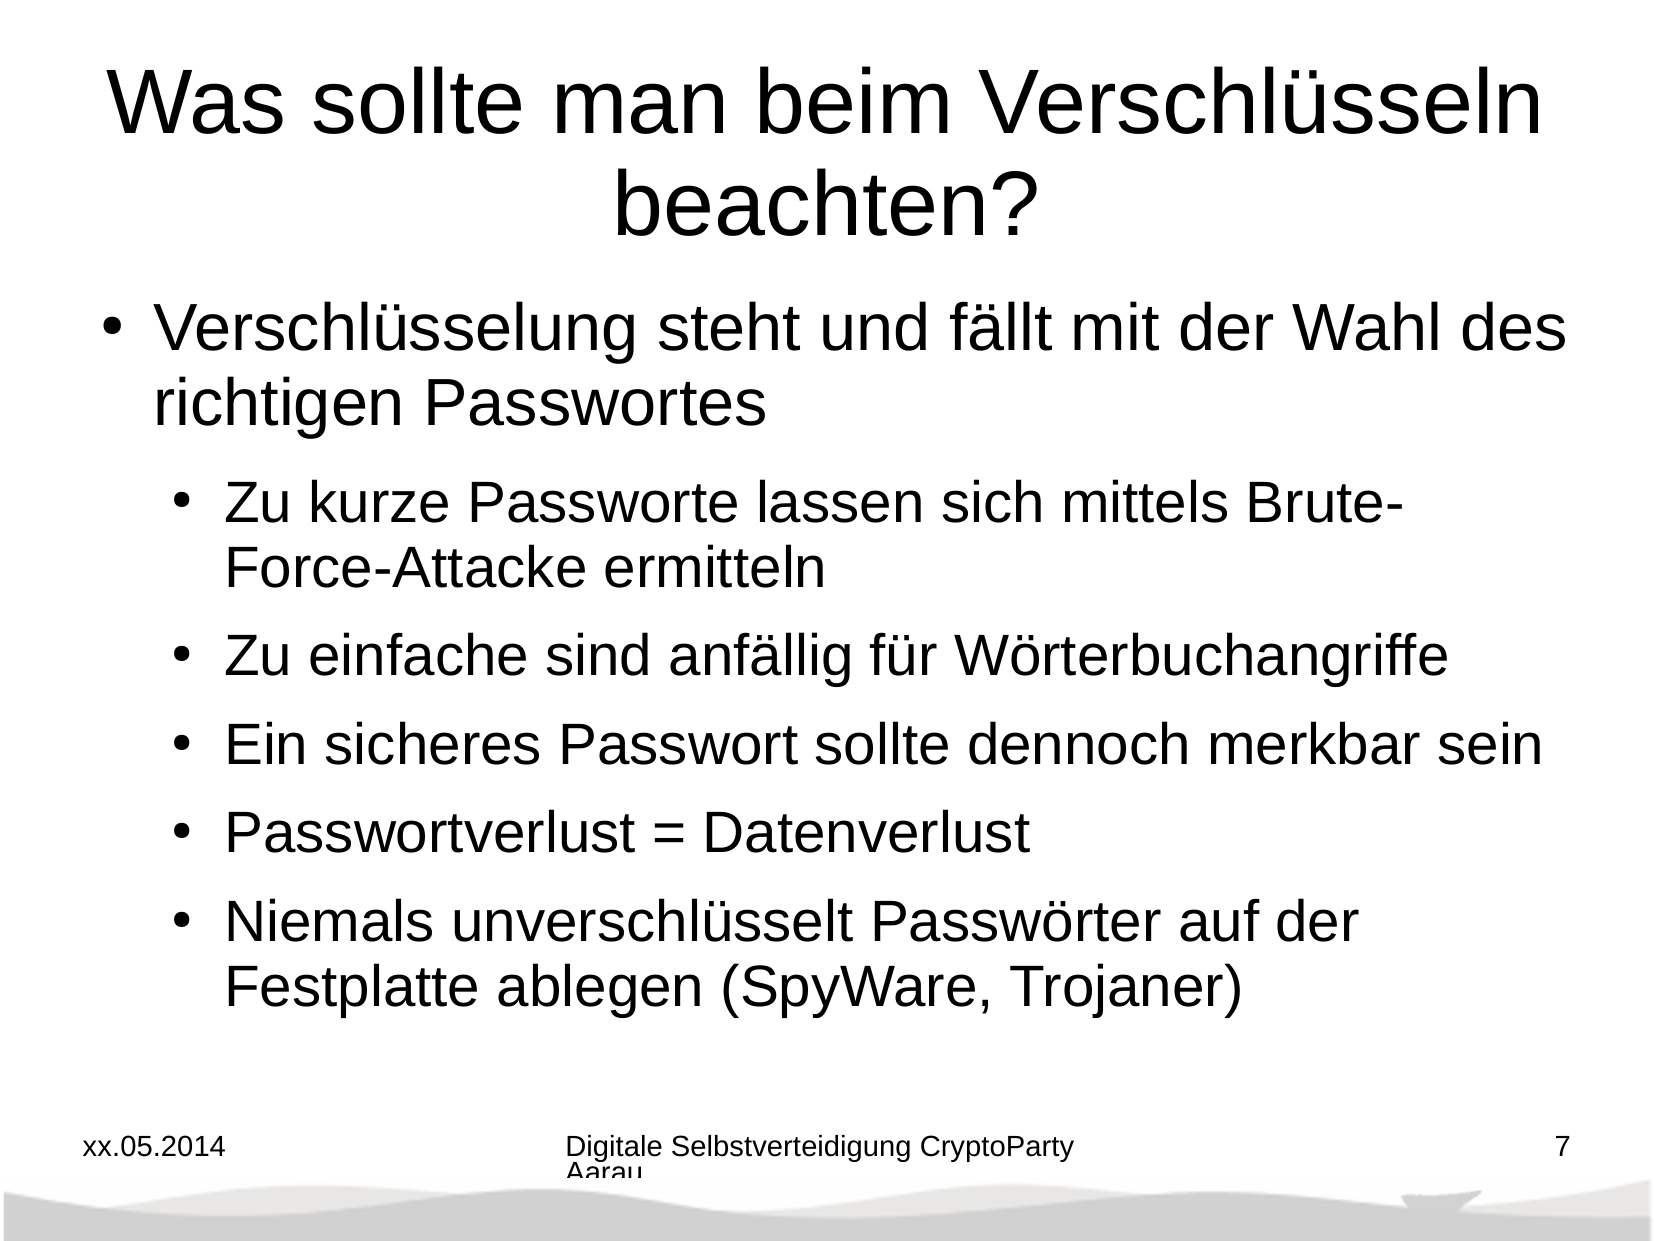

# Was sollte man beim Verschlüsseln beachten?
Verschlüsselung steht und fällt mit der Wahl des richtigen Passwortes
Zu kurze Passworte lassen sich mittels Brute-Force-Attacke ermitteln
Zu einfache sind anfällig für Wörterbuchangriffe
Ein sicheres Passwort sollte dennoch merkbar sein
Passwortverlust = Datenverlust
Niemals unverschlüsselt Passwörter auf der Festplatte ablegen (SpyWare, Trojaner)
xx.05.2014
Digitale Selbstverteidigung CryptoParty Aarau
7